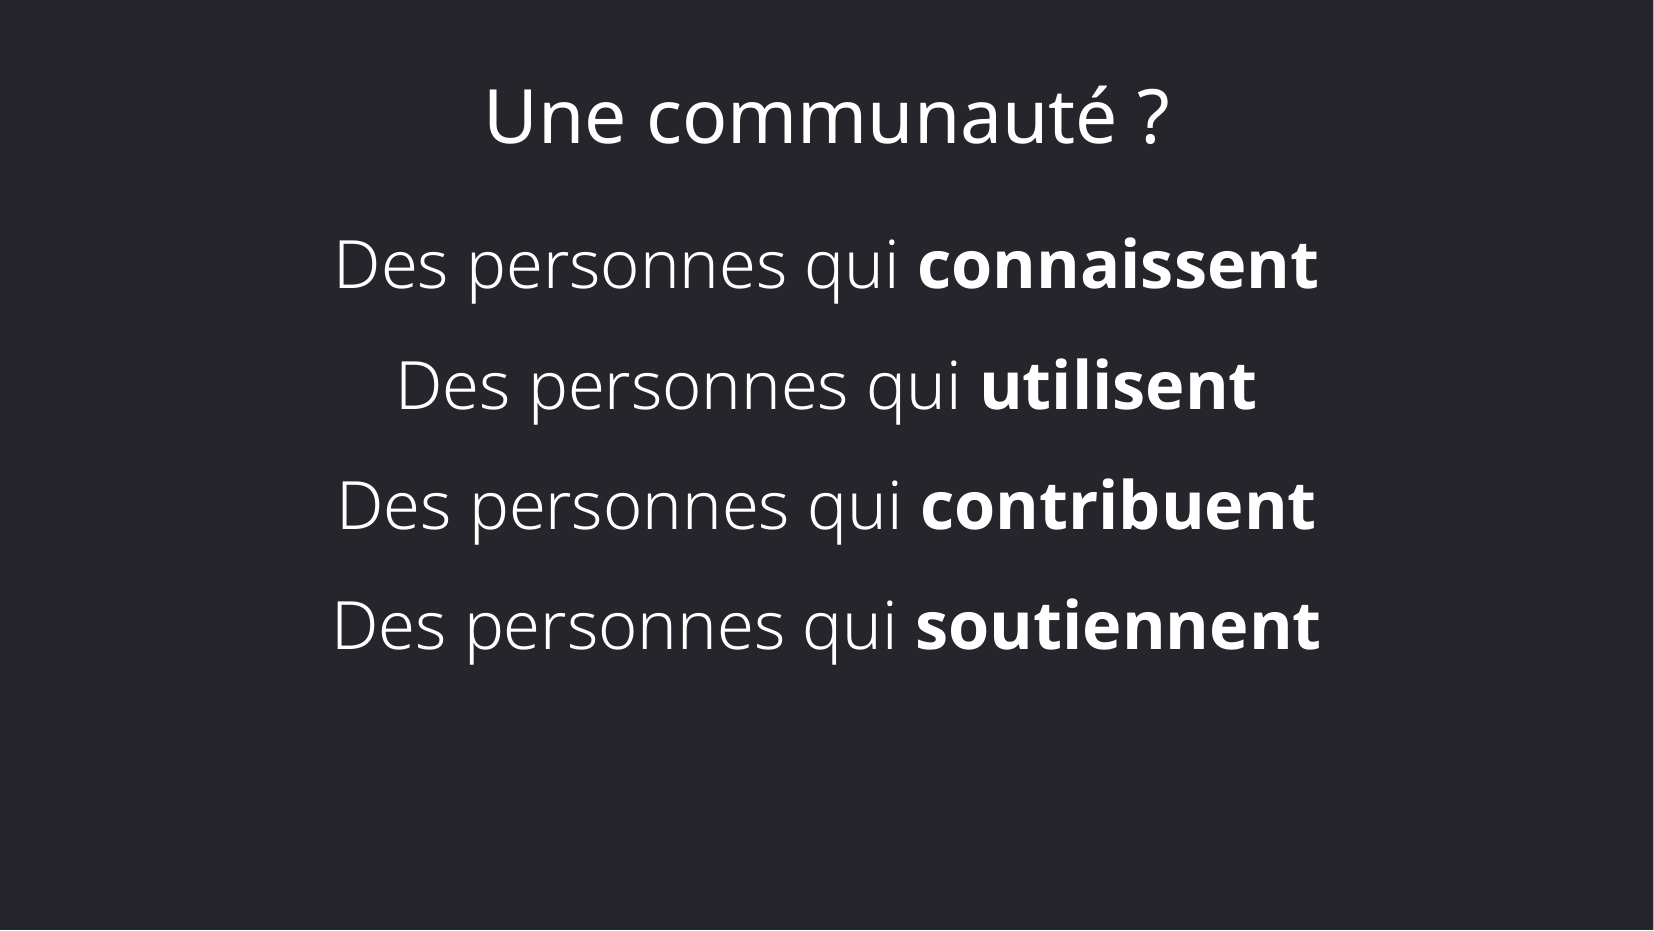

# Une communauté ?
Des personnes qui connaissent
Des personnes qui utilisent
Des personnes qui contribuent
Des personnes qui soutiennent